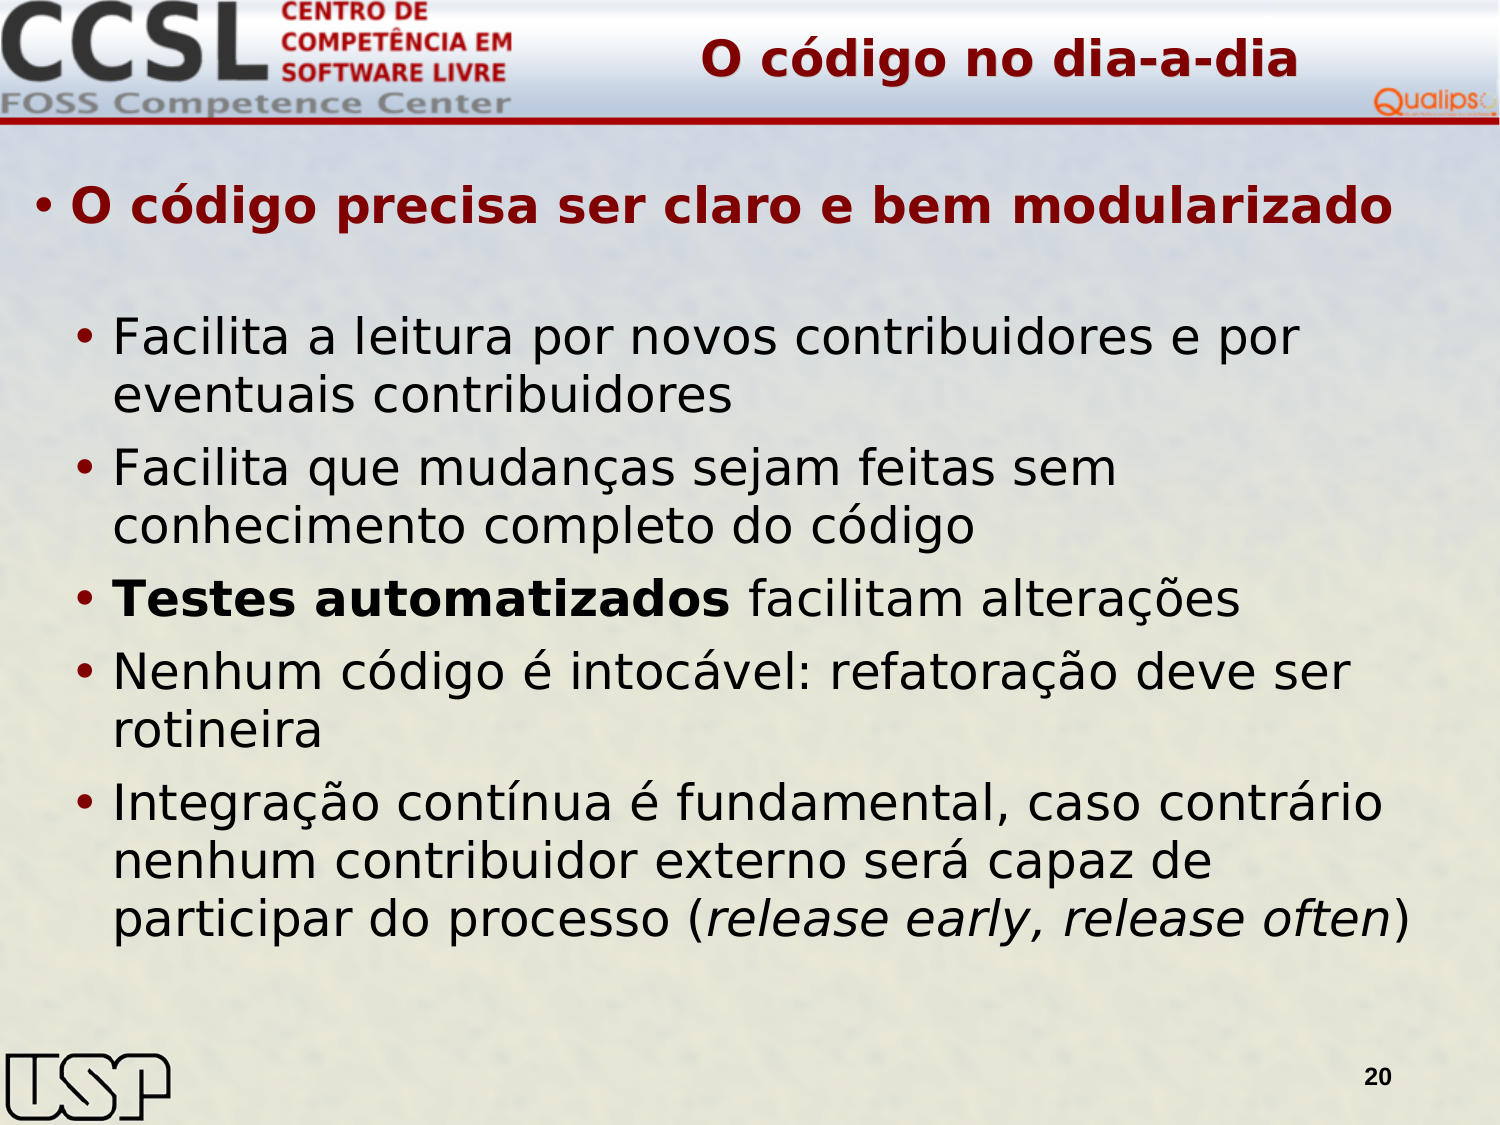

# O código no dia-a-dia
O código precisa ser claro e bem modularizado
Facilita a leitura por novos contribuidores e por eventuais contribuidores
Facilita que mudanças sejam feitas sem conhecimento completo do código
Testes automatizados facilitam alterações
Nenhum código é intocável: refatoração deve ser rotineira
Integração contínua é fundamental, caso contrário nenhum contribuidor externo será capaz de participar do processo (release early, release often)